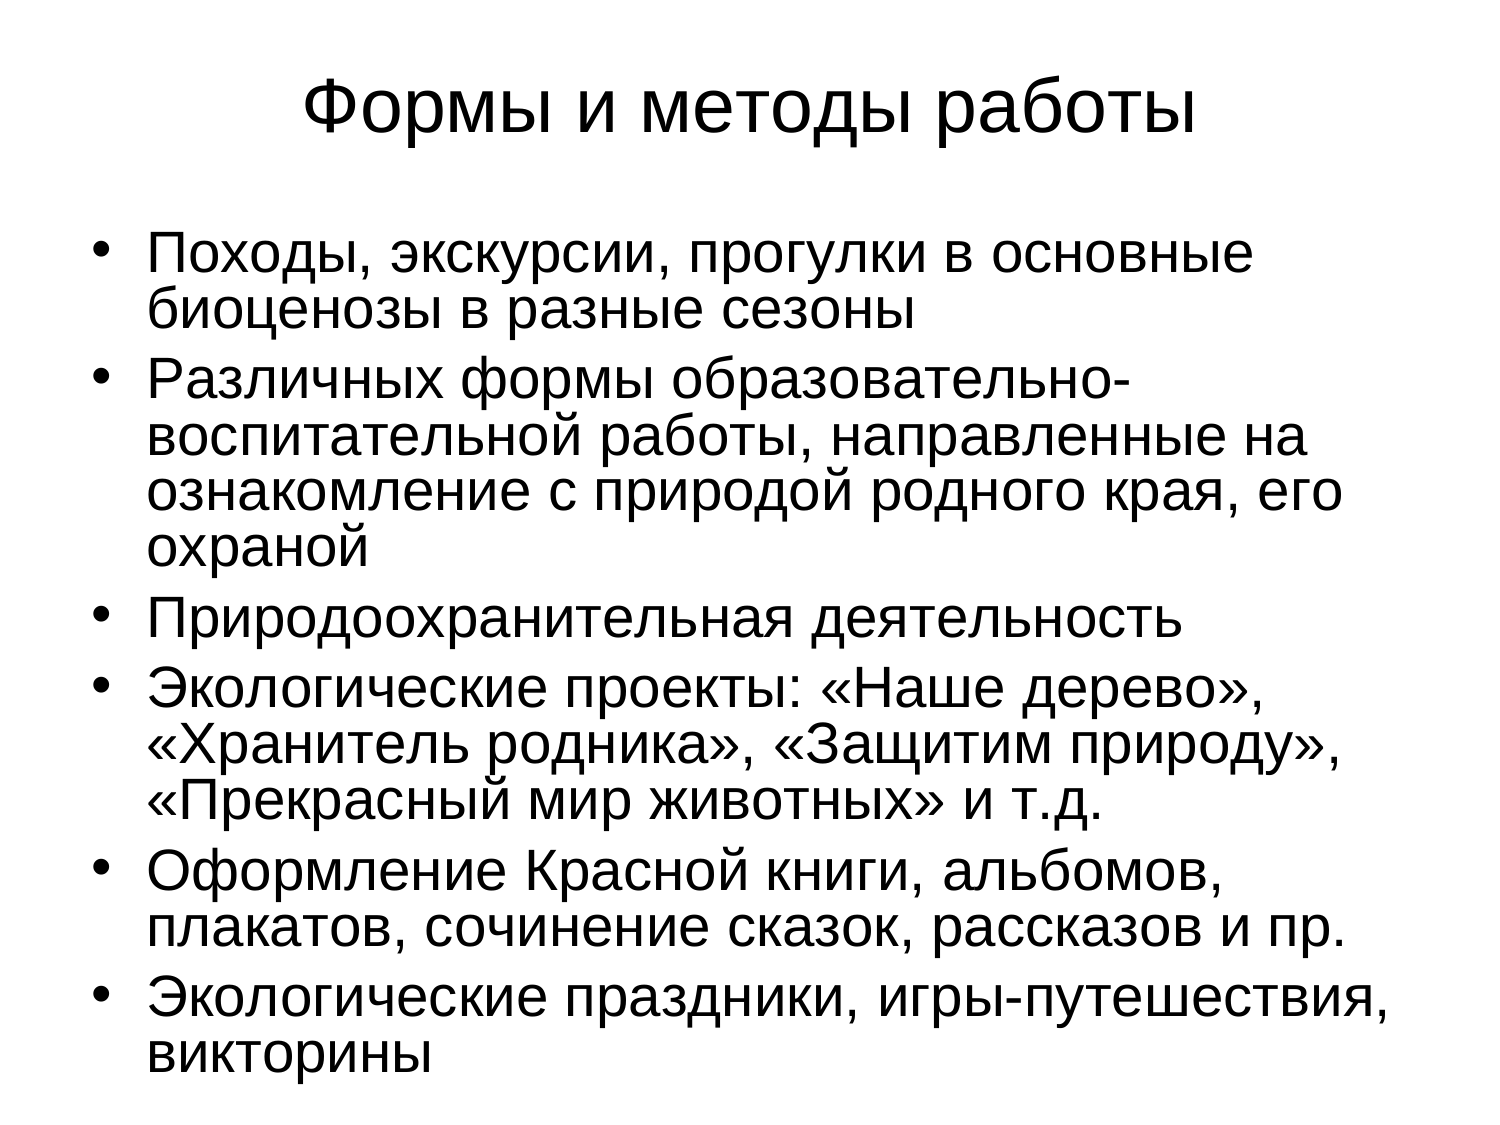

# Формы и методы работы
Походы, экскурсии, прогулки в основные биоценозы в разные сезоны
Различных формы образовательно-воспитательной работы, направленные на ознакомление с природой родного края, его охраной
Природоохранительная деятельность
Экологические проекты: «Наше дерево», «Хранитель родника», «Защитим природу», «Прекрасный мир животных» и т.д.
Оформление Красной книги, альбомов, плакатов, сочинение сказок, рассказов и пр.
Экологические праздники, игры-путешествия, викторины